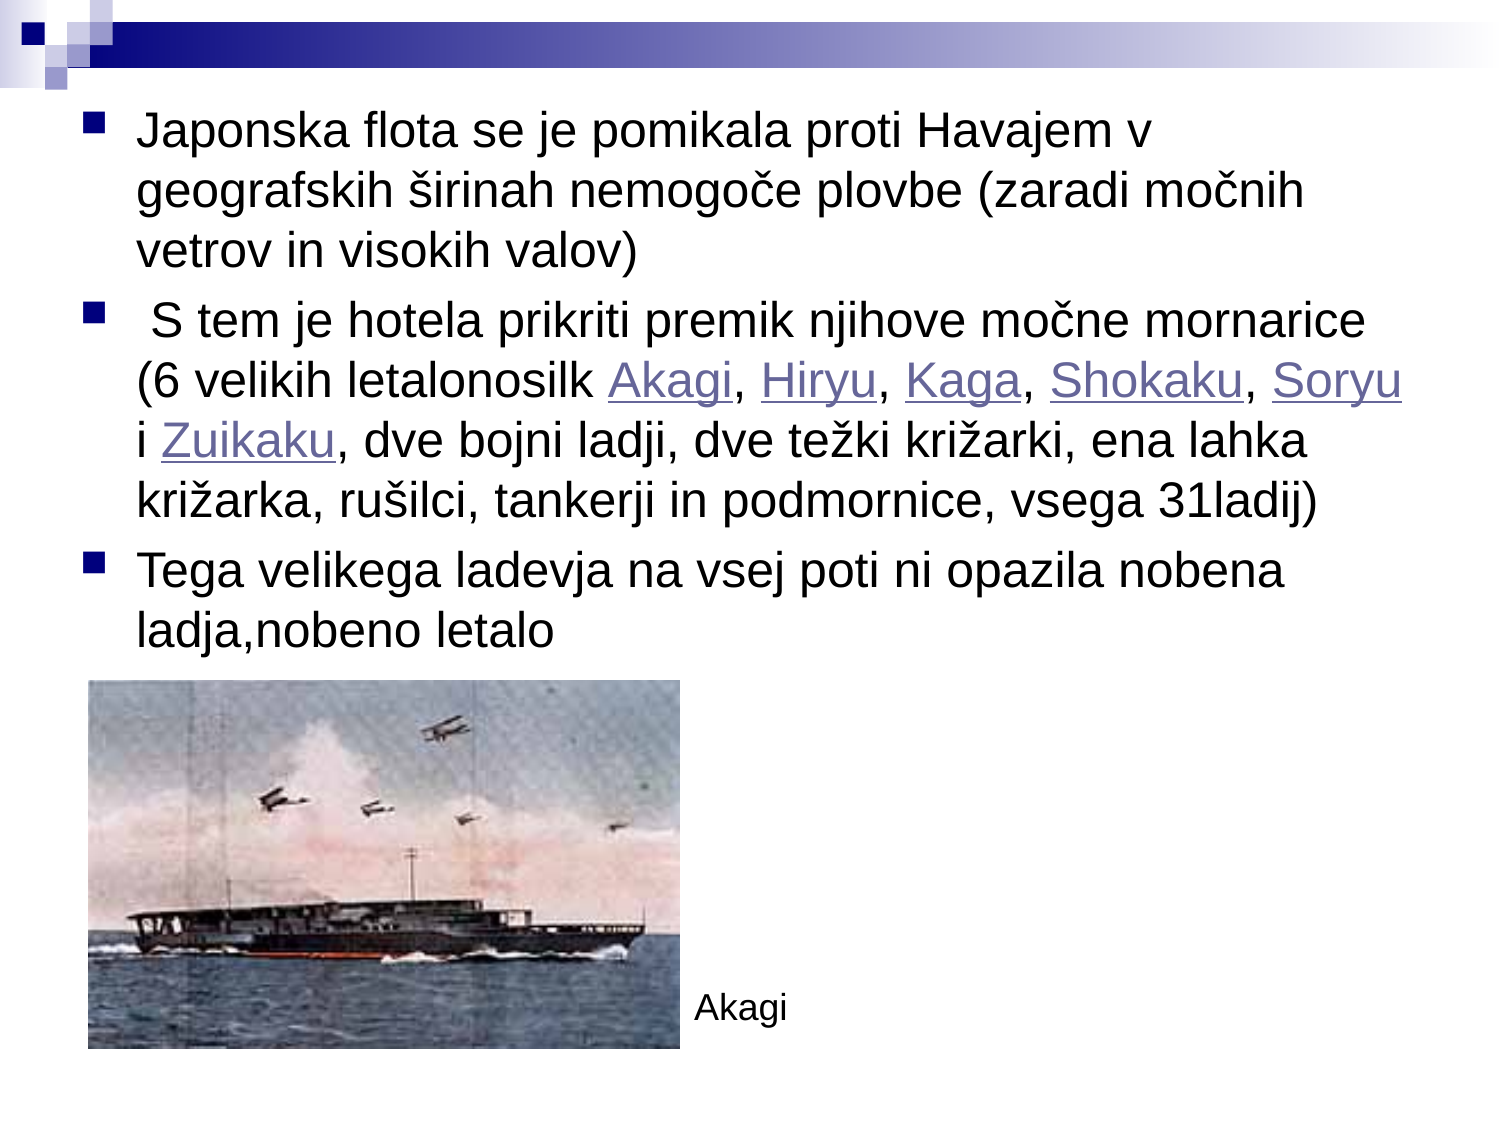

# Japonska flota se je pomikala proti Havajem v geografskih širinah nemogoče plovbe (zaradi močnih vetrov in visokih valov)
 S tem je hotela prikriti premik njihove močne mornarice (6 velikih letalonosilk Akagi, Hiryu, Kaga, Shokaku, Soryu i Zuikaku, dve bojni ladji, dve težki križarki, ena lahka križarka, rušilci, tankerji in podmornice, vsega 31ladij)
Tega velikega ladevja na vsej poti ni opazila nobena ladja,nobeno letalo
Akagi